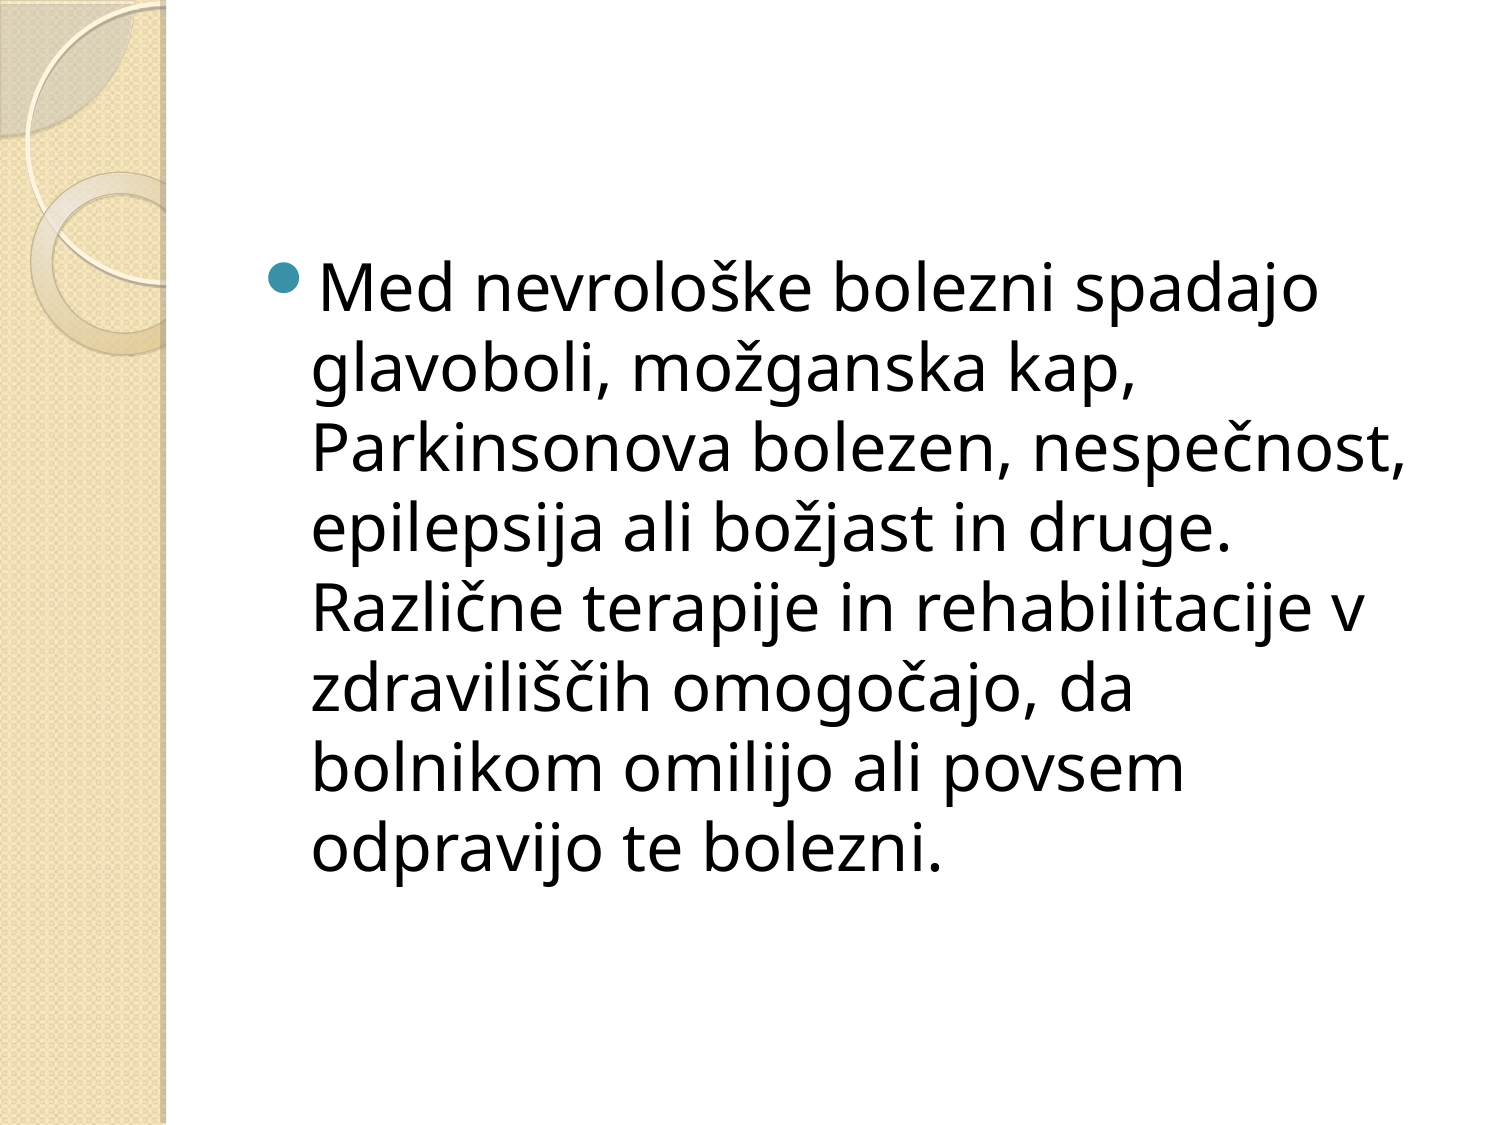

#
Med nevrološke bolezni spadajo glavoboli, možganska kap, Parkinsonova bolezen, nespečnost, epilepsija ali božjast in druge. Različne terapije in rehabilitacije v zdraviliščih omogočajo, da bolnikom omilijo ali povsem odpravijo te bolezni.